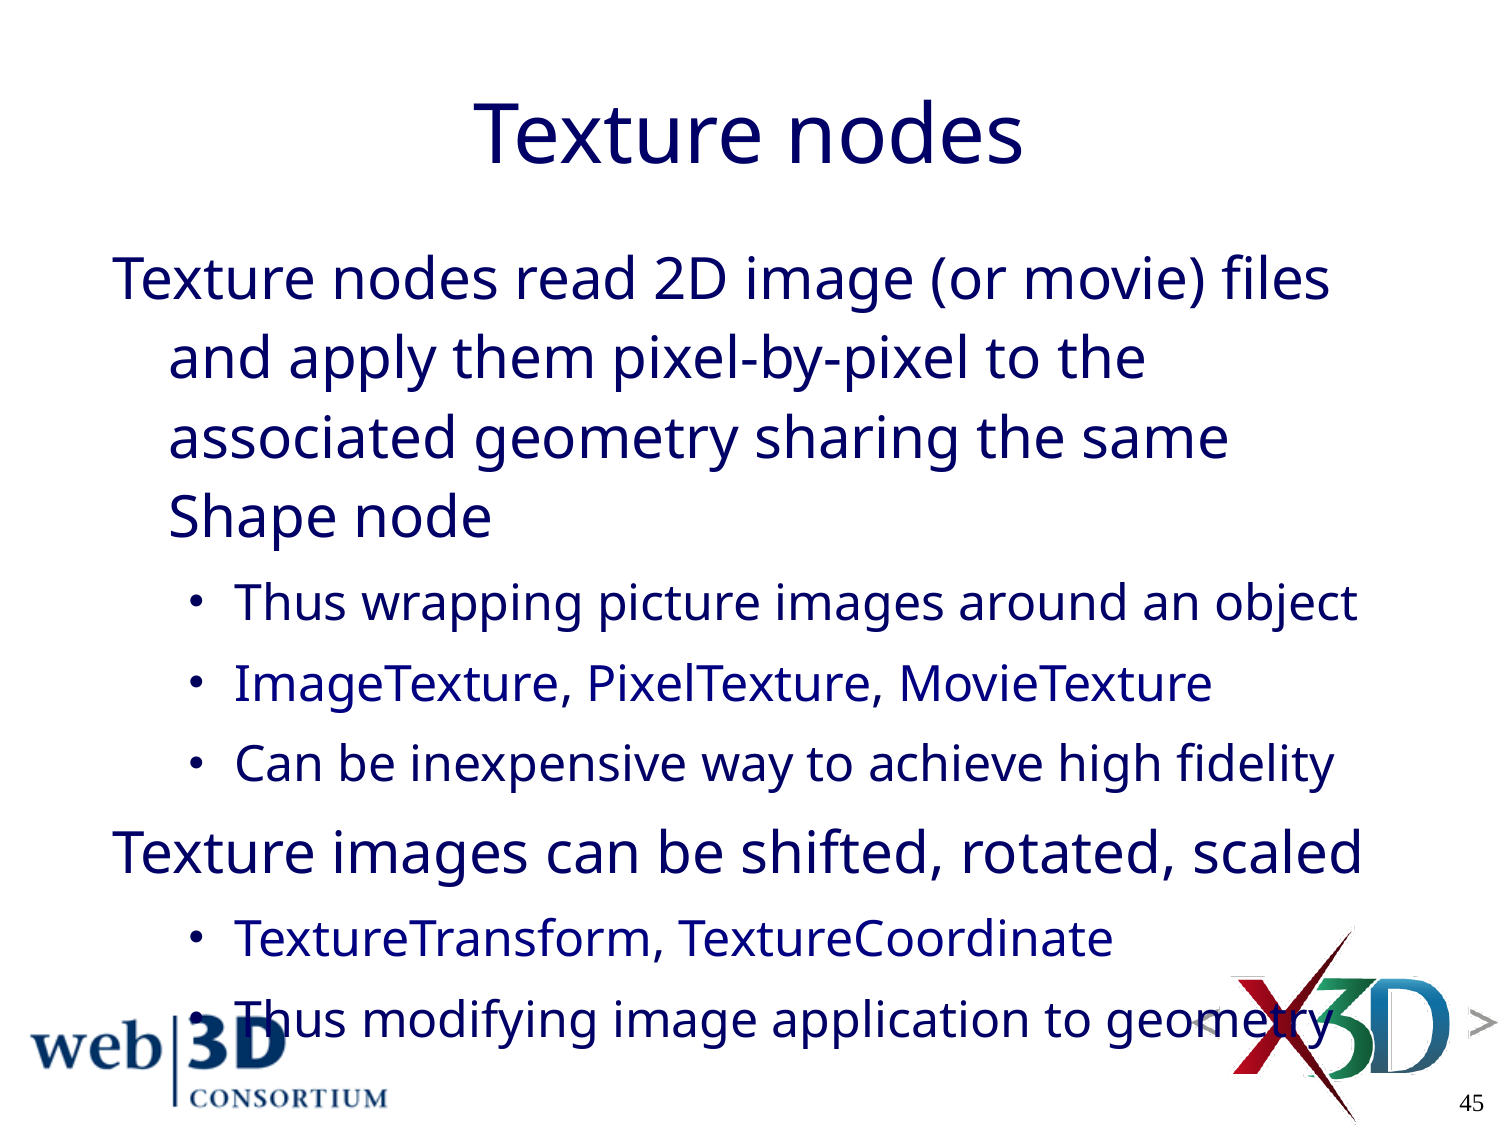

# Texture nodes
Texture nodes read 2D image (or movie) files and apply them pixel-by-pixel to the associated geometry sharing the same Shape node
Thus wrapping picture images around an object
ImageTexture, PixelTexture, MovieTexture
Can be inexpensive way to achieve high fidelity
Texture images can be shifted, rotated, scaled
TextureTransform, TextureCoordinate
Thus modifying image application to geometry